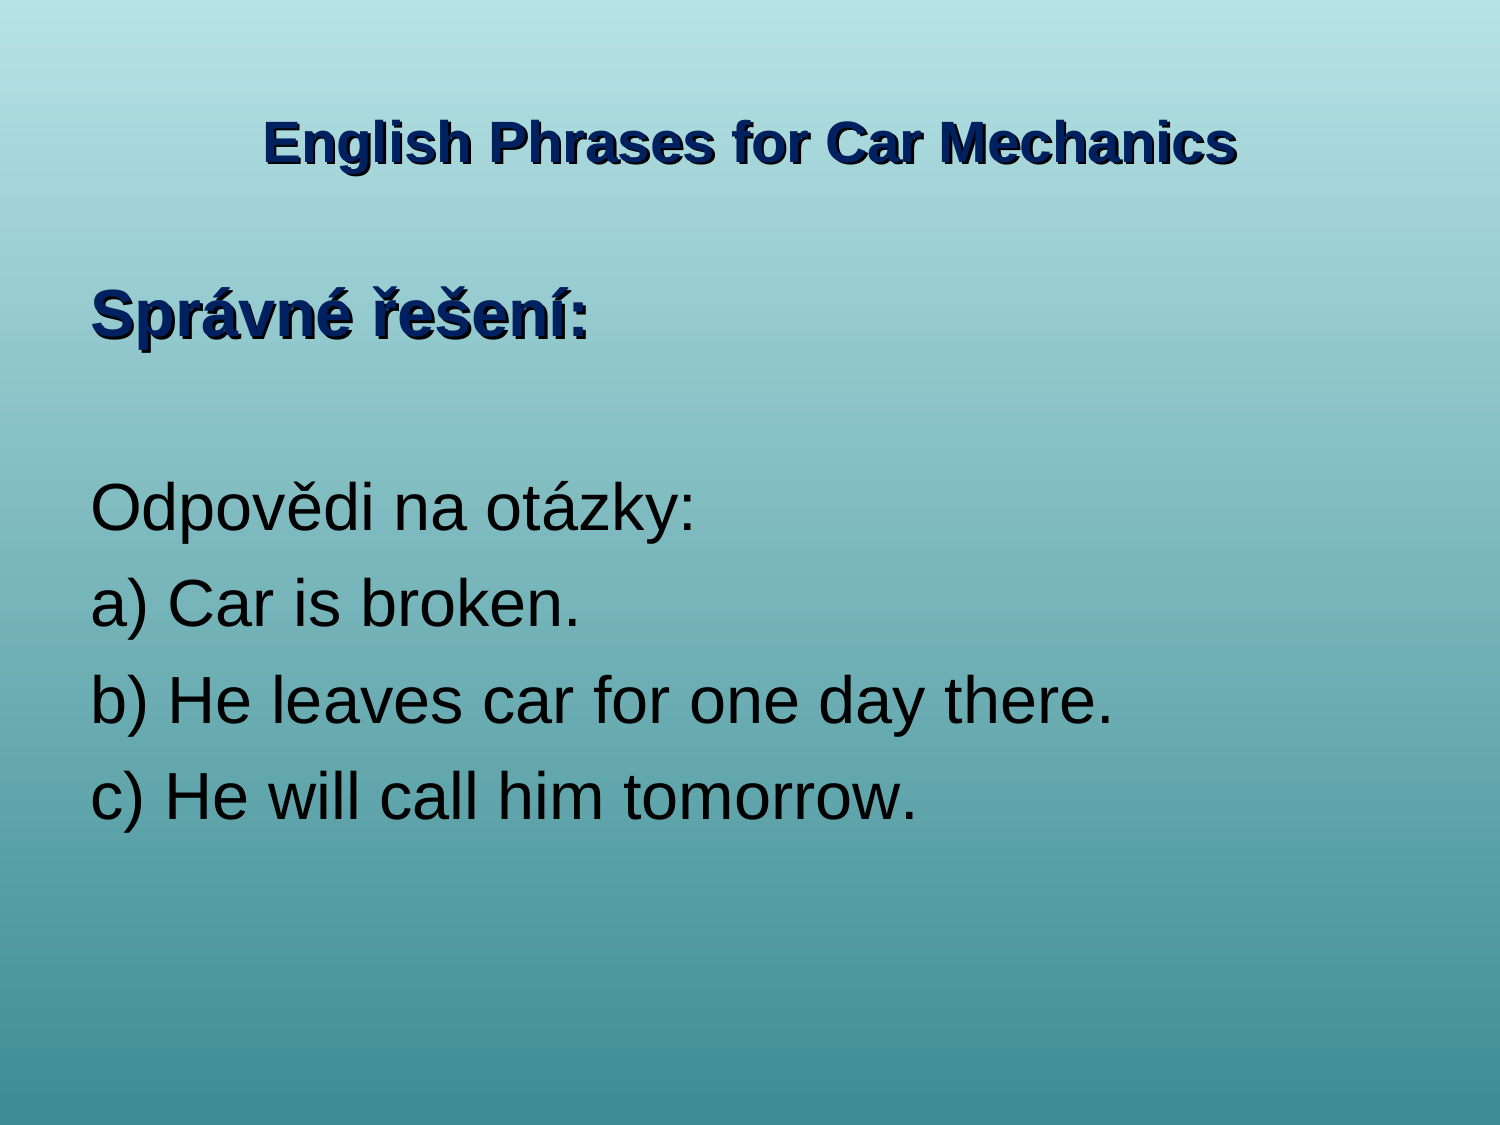

# English Phrases for Car Mechanics
Správné řešení:
Odpovědi na otázky:
 Car is broken.
 He leaves car for one day there.
 He will call him tomorrow.